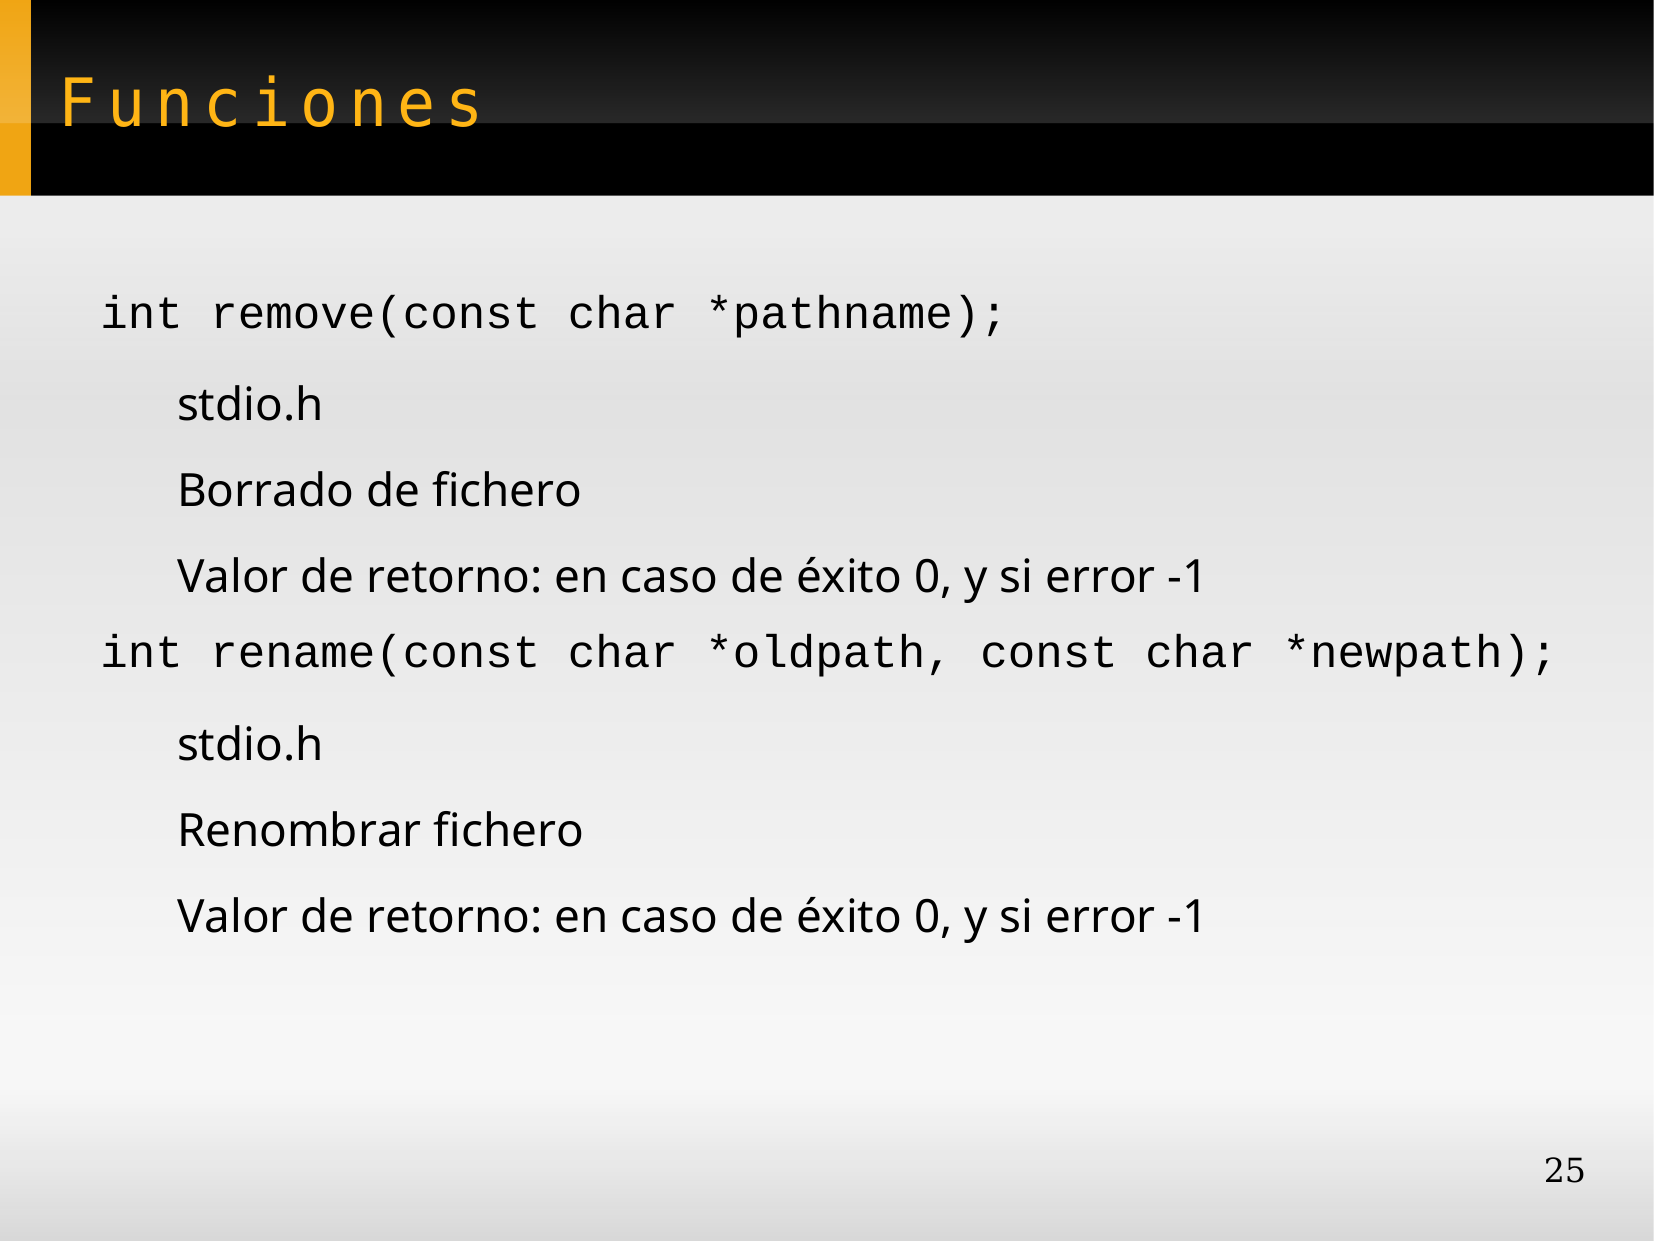

# Funciones
int remove(const char *pathname);
stdio.h
Borrado de fichero
Valor de retorno: en caso de éxito 0, y si error -1
int rename(const char *oldpath, const char *newpath);
stdio.h
Renombrar fichero
Valor de retorno: en caso de éxito 0, y si error -1
25